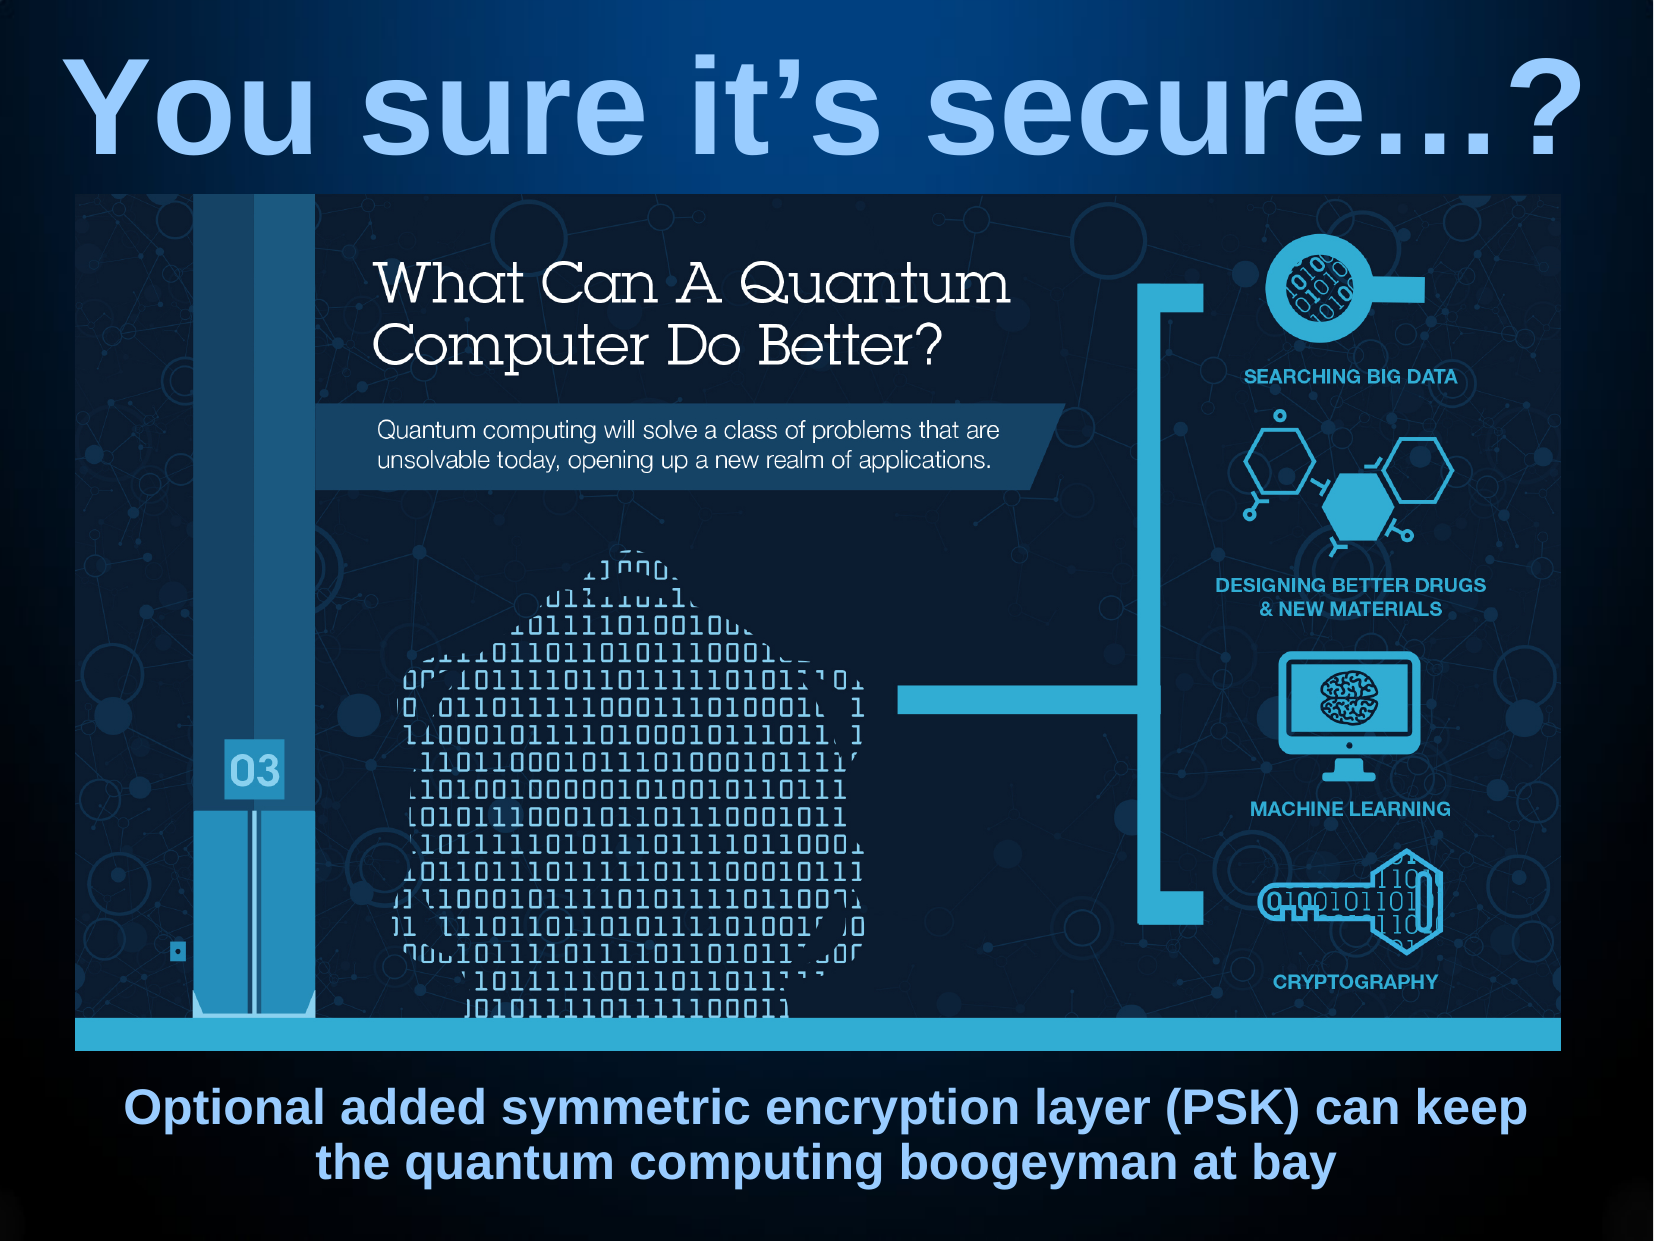

# You sure it’s secure…?
Optional added symmetric encryption layer (PSK) can keep
the quantum computing boogeyman at bay